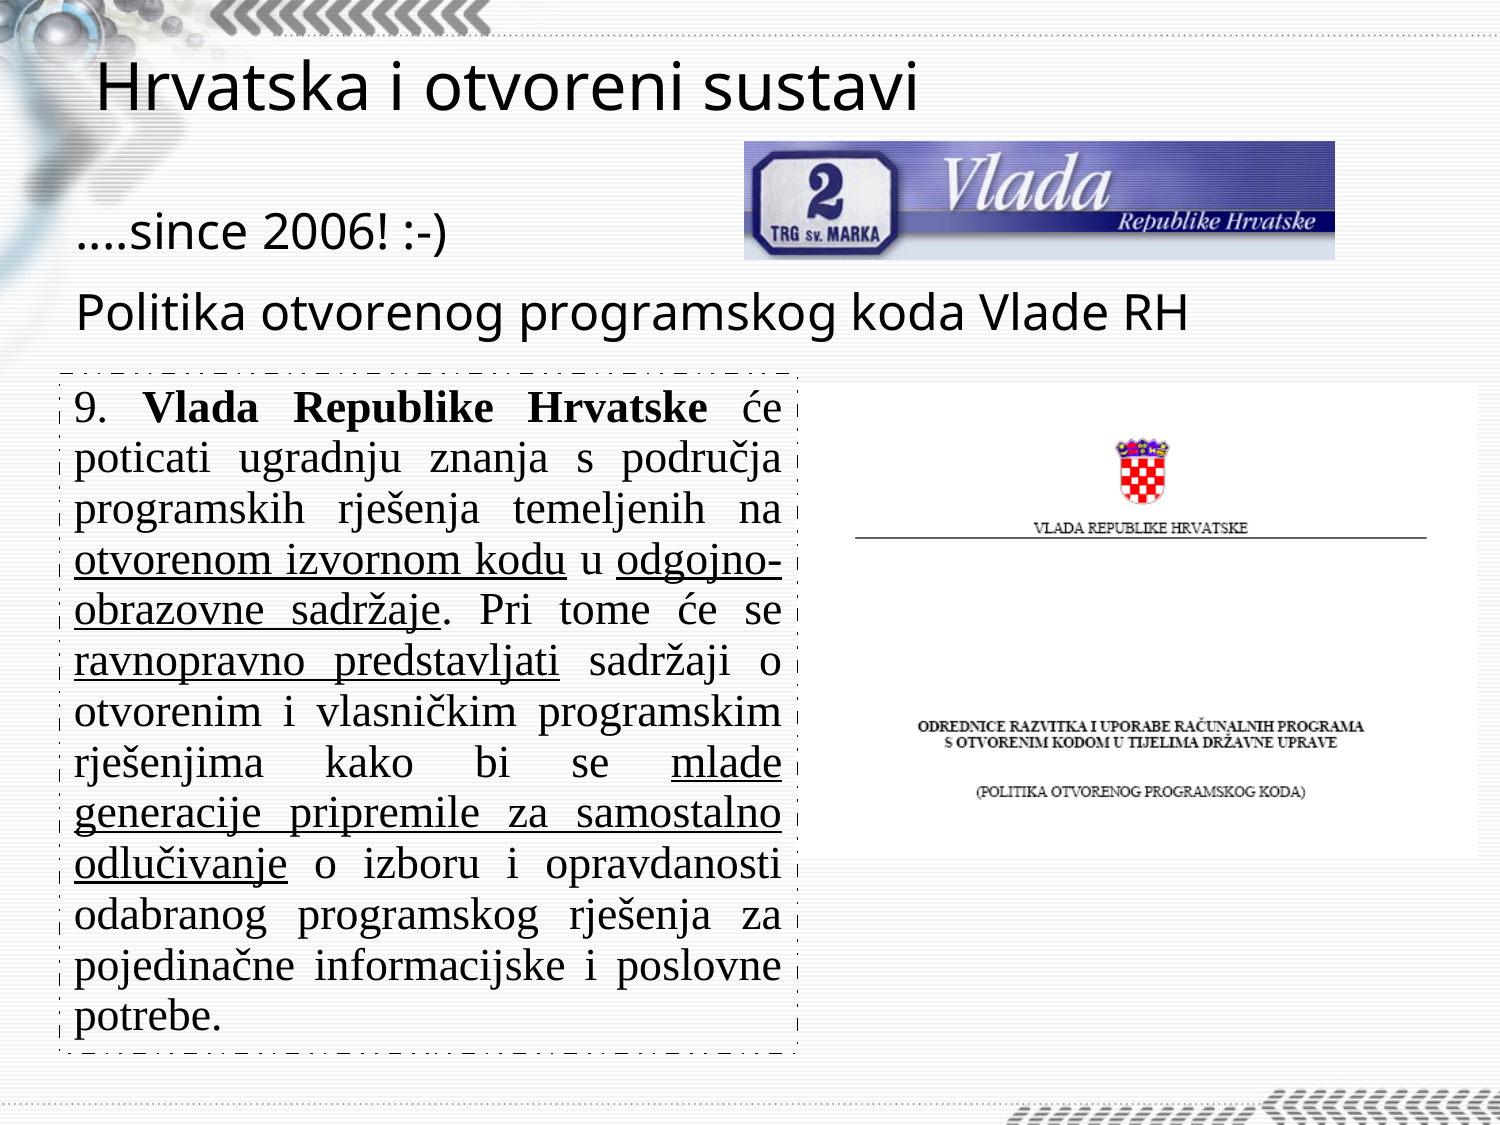

# Hrvatska i otvoreni sustavi
....since 2006! :-)
Politika otvorenog programskog koda Vlade RH
9. Vlada Republike Hrvatske će poticati ugradnju znanja s područja programskih rješenja temeljenih na otvorenom izvornom kodu u odgojno-obrazovne sadržaje. Pri tome će se ravnopravno predstavljati sadržaji o otvorenim i vlasničkim programskim rješenjima kako bi se mlade generacije pripremile za samostalno odlučivanje o izboru i opravdanosti odabranog programskog rješenja za pojedinačne informacijske i poslovne potrebe.